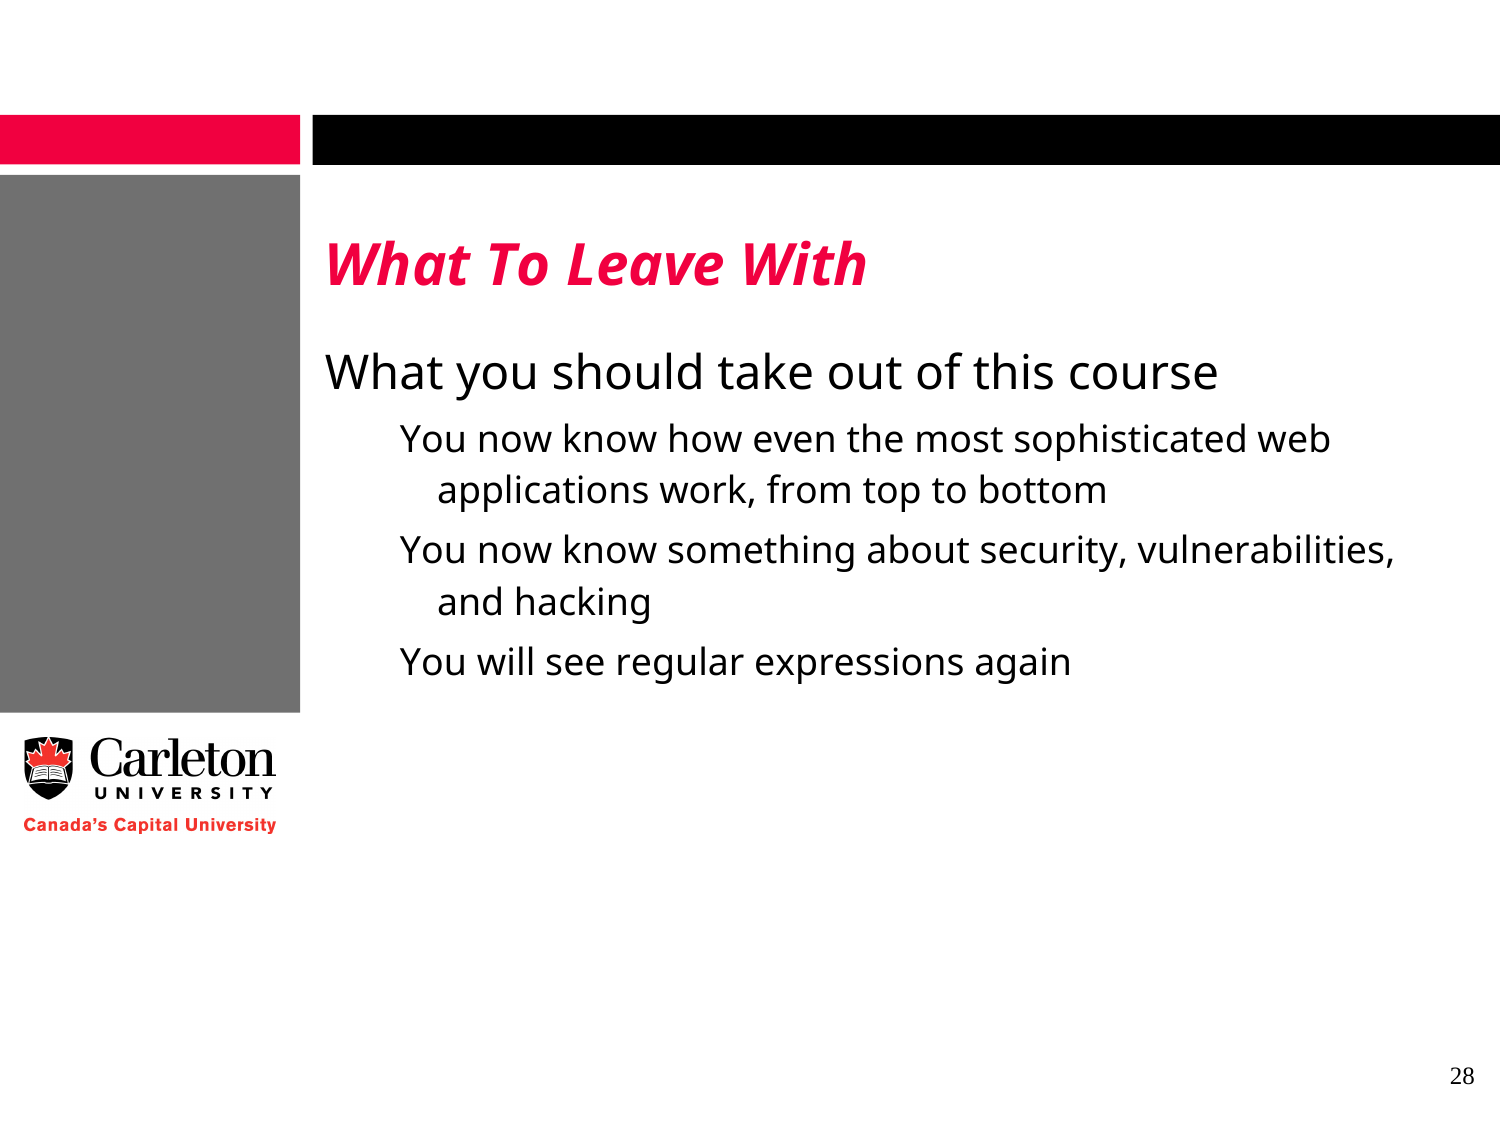

# What To Leave With
What you should take out of this course
You now know how even the most sophisticated web applications work, from top to bottom
You now know something about security, vulnerabilities, and hacking
You will see regular expressions again
28